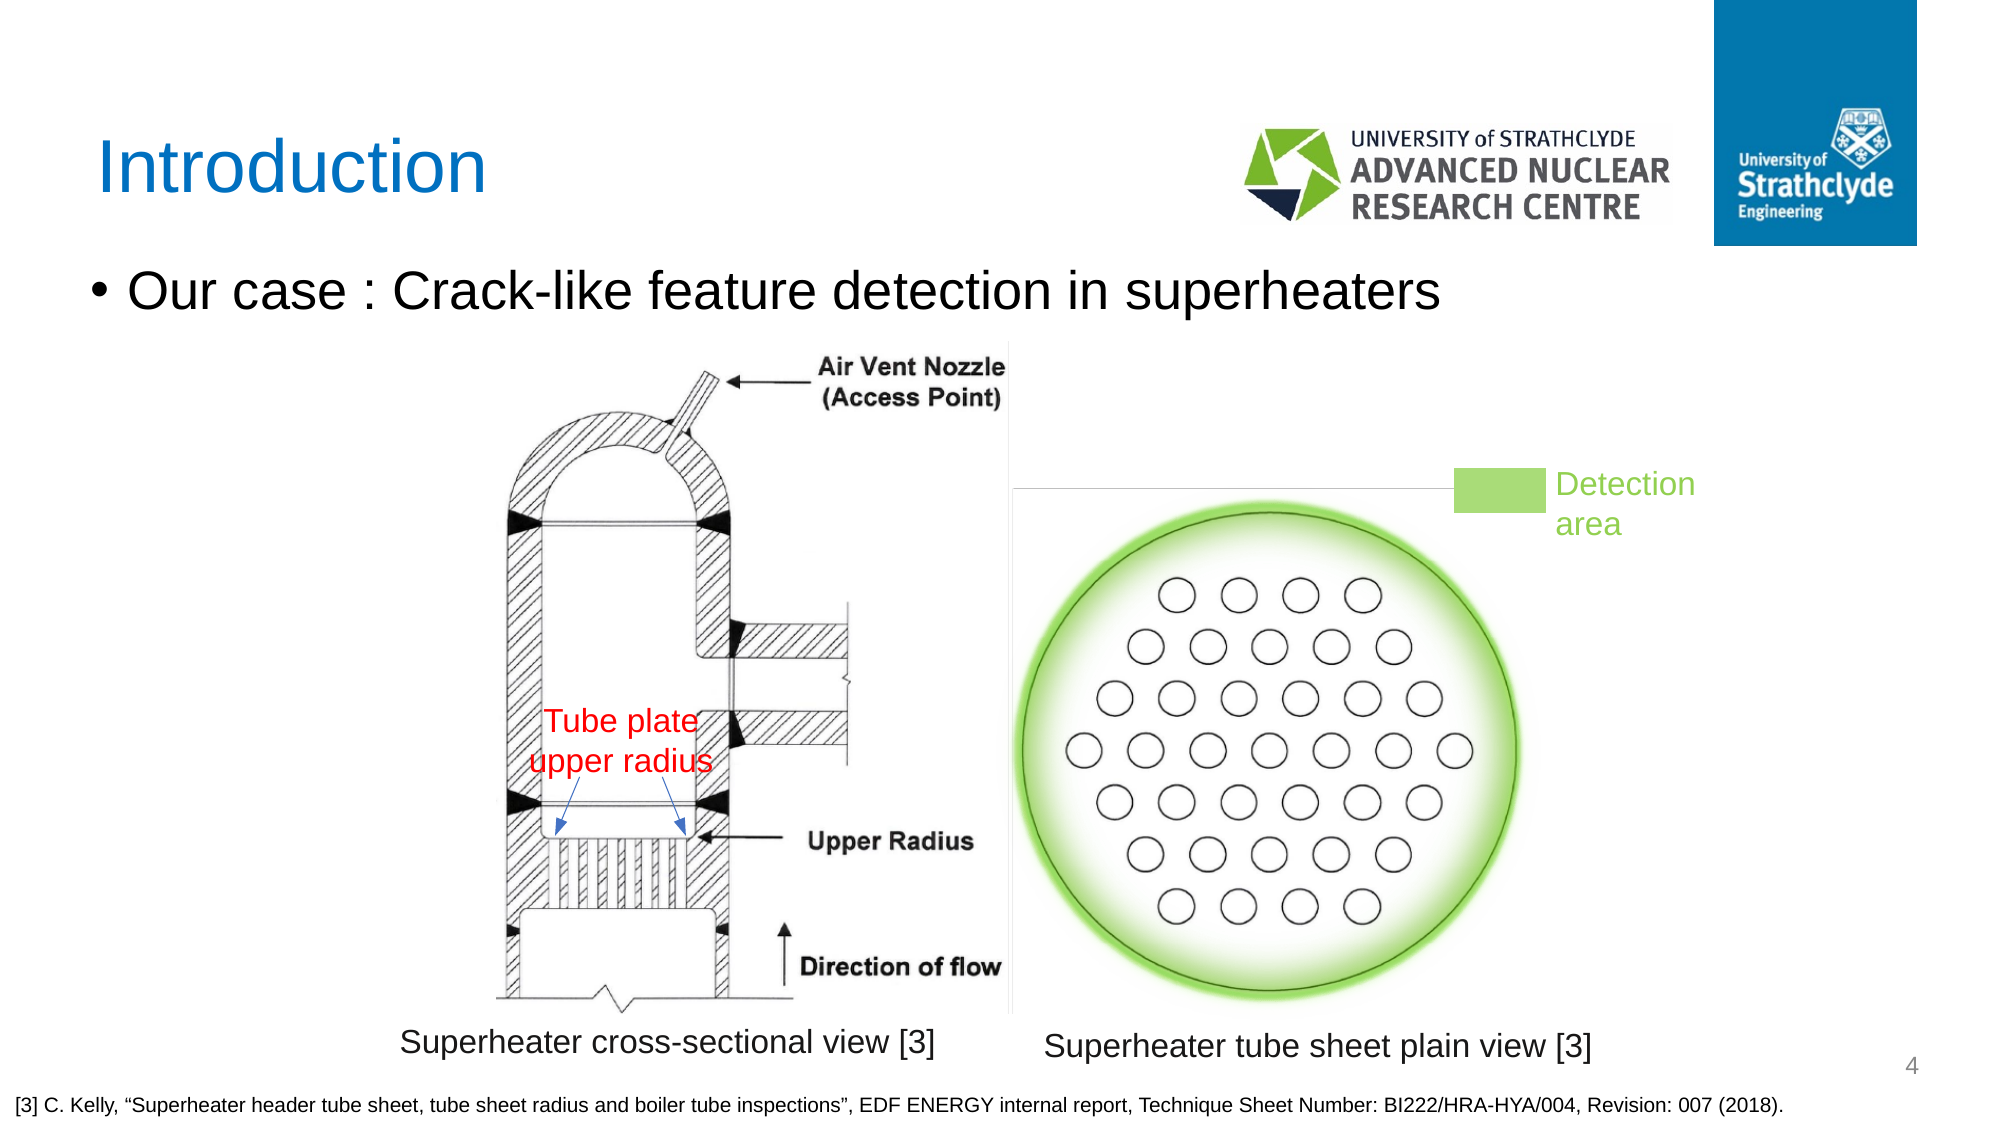

Introduction
# Our case : Crack-like feature detection in superheaters
Detection area
Tube plate upper radius
Superheater cross-sectional view [3]
Superheater tube sheet plain view [3]
4
[3] C. Kelly, “Superheater header tube sheet, tube sheet radius and boiler tube inspections”, EDF ENERGY internal report, Technique Sheet Number: BI222/HRA-HYA/004, Revision: 007 (2018).